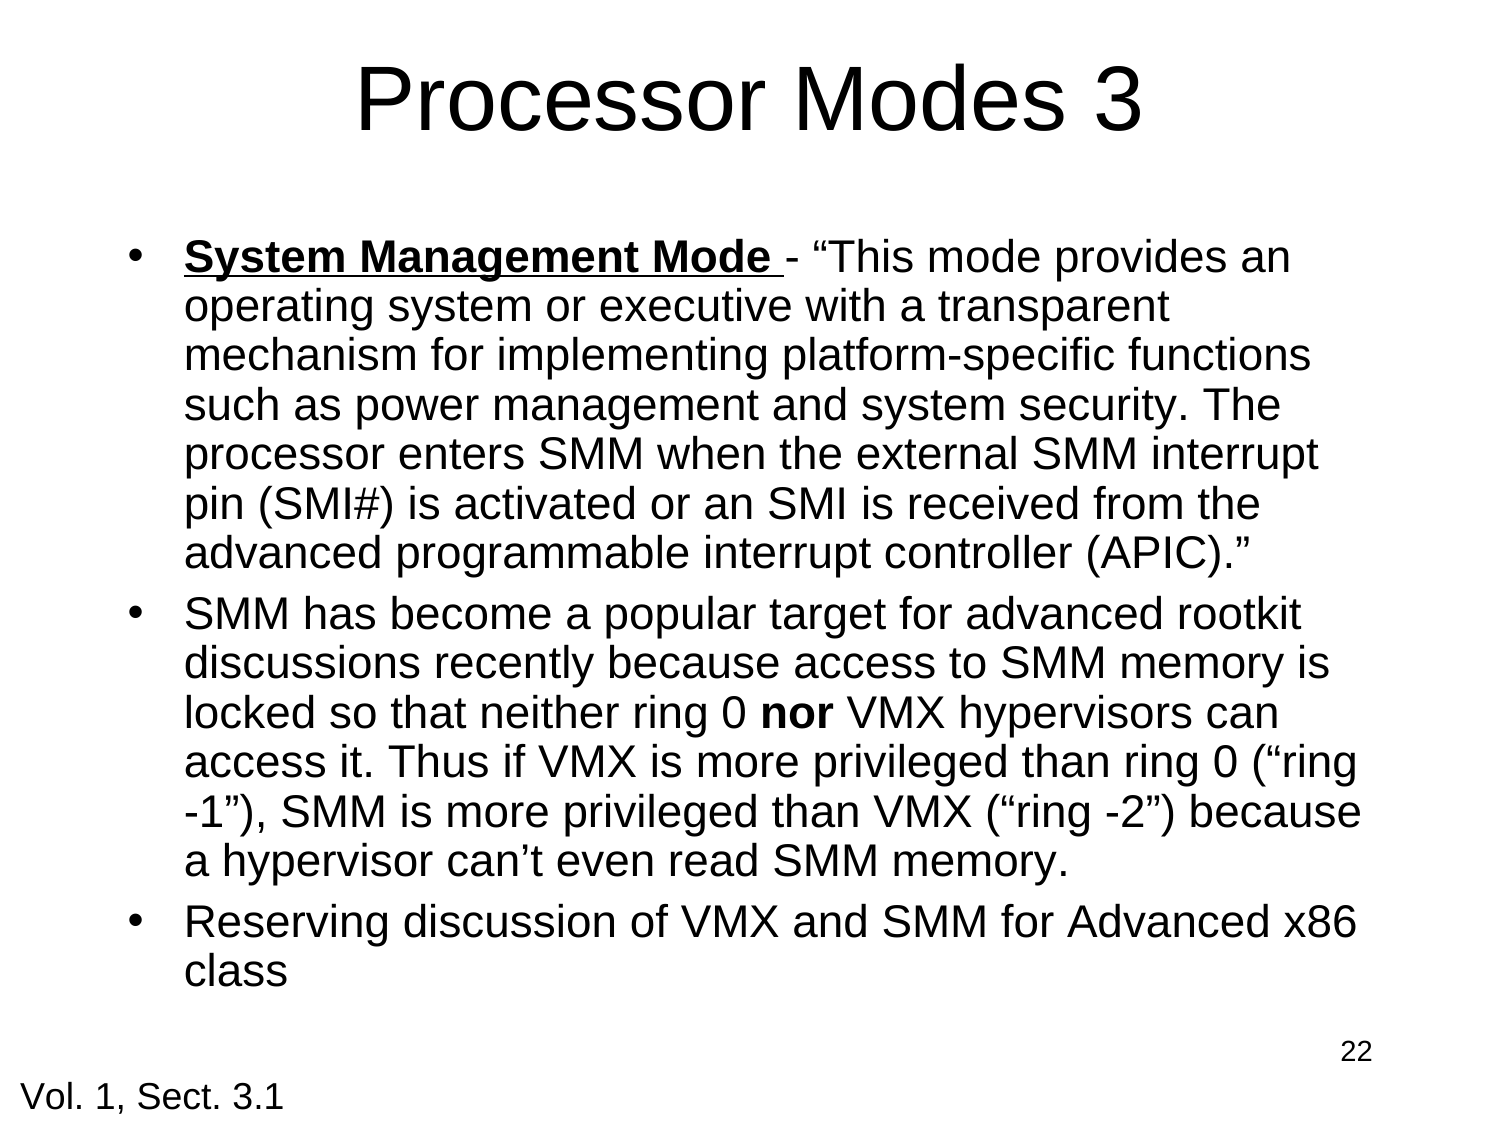

# Processor Modes 3
System Management Mode - “This mode provides an operating system or executive with a transparent mechanism for implementing platform-specific functions such as power management and system security. The processor enters SMM when the external SMM interrupt pin (SMI#) is activated or an SMI is received from the advanced programmable interrupt controller (APIC).”
SMM has become a popular target for advanced rootkit discussions recently because access to SMM memory is locked so that neither ring 0 nor VMX hypervisors can access it. Thus if VMX is more privileged than ring 0 (“ring -1”), SMM is more privileged than VMX (“ring -2”) because a hypervisor can’t even read SMM memory.
Reserving discussion of VMX and SMM for Advanced x86 class
Vol. 1, Sect. 3.1